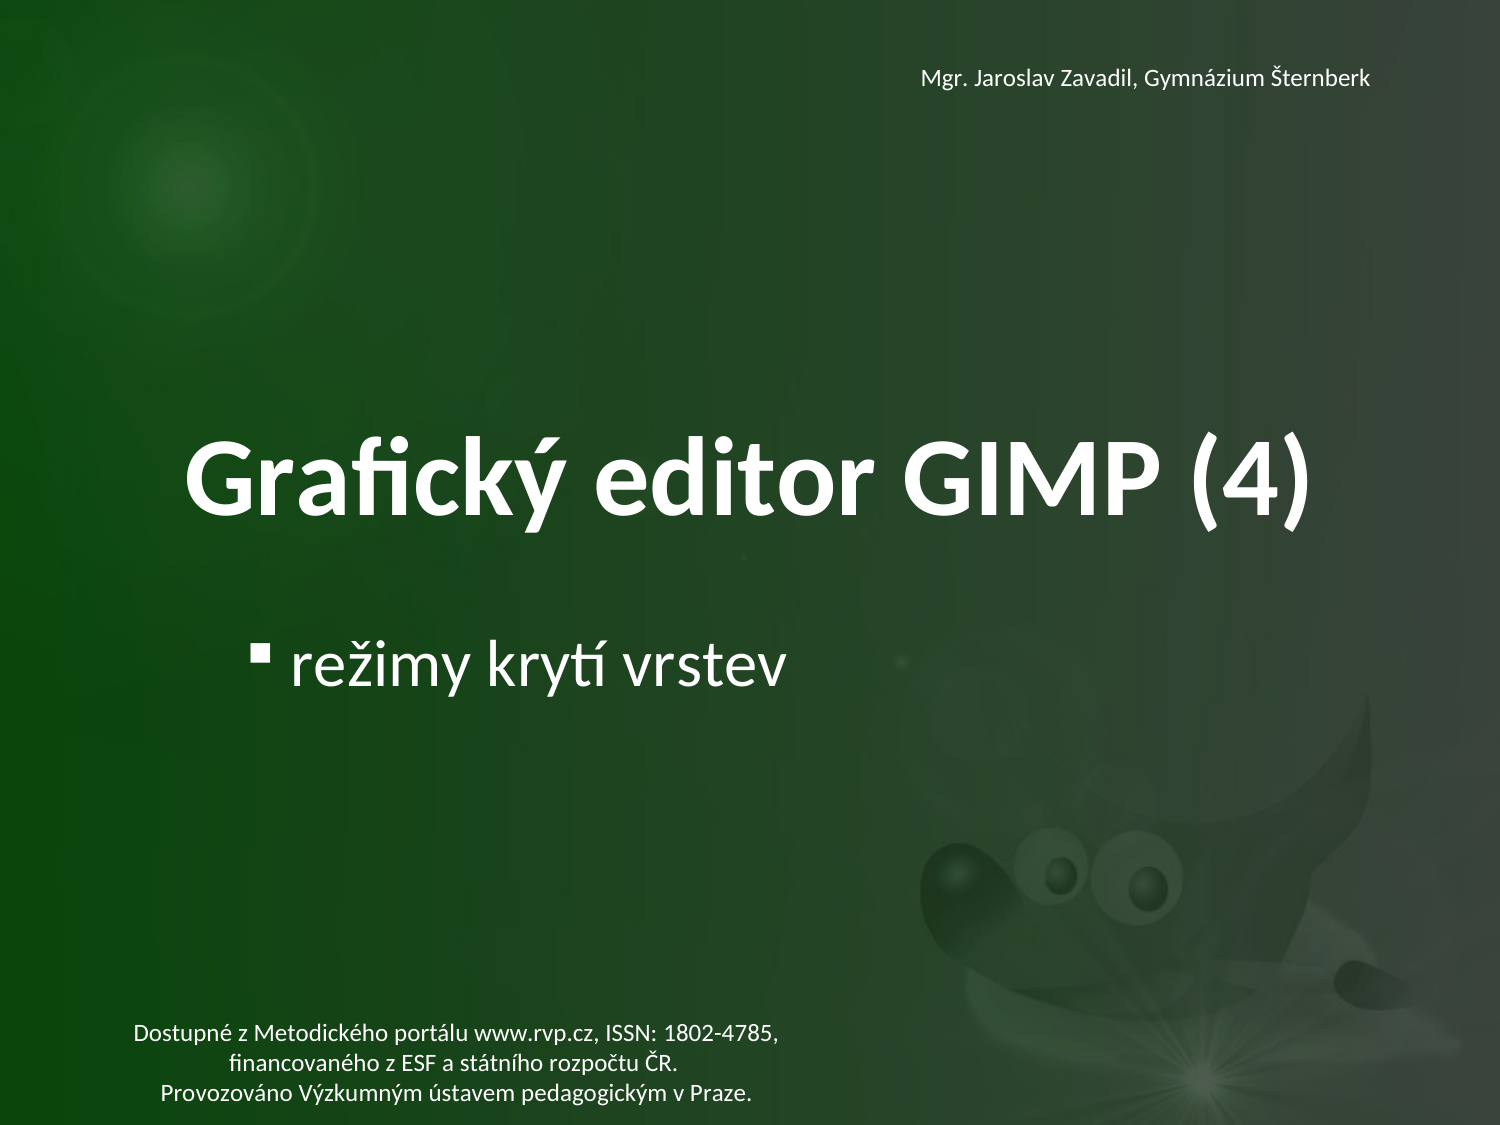

Mgr. Jaroslav Zavadil, Gymnázium Šternberk
Grafický editor GIMP (4)
 režimy krytí vrstev
Dostupné z Metodického portálu www.rvp.cz, ISSN: 1802-4785, financovaného z ESF a státního rozpočtu ČR.
Provozováno Výzkumným ústavem pedagogickým v Praze.